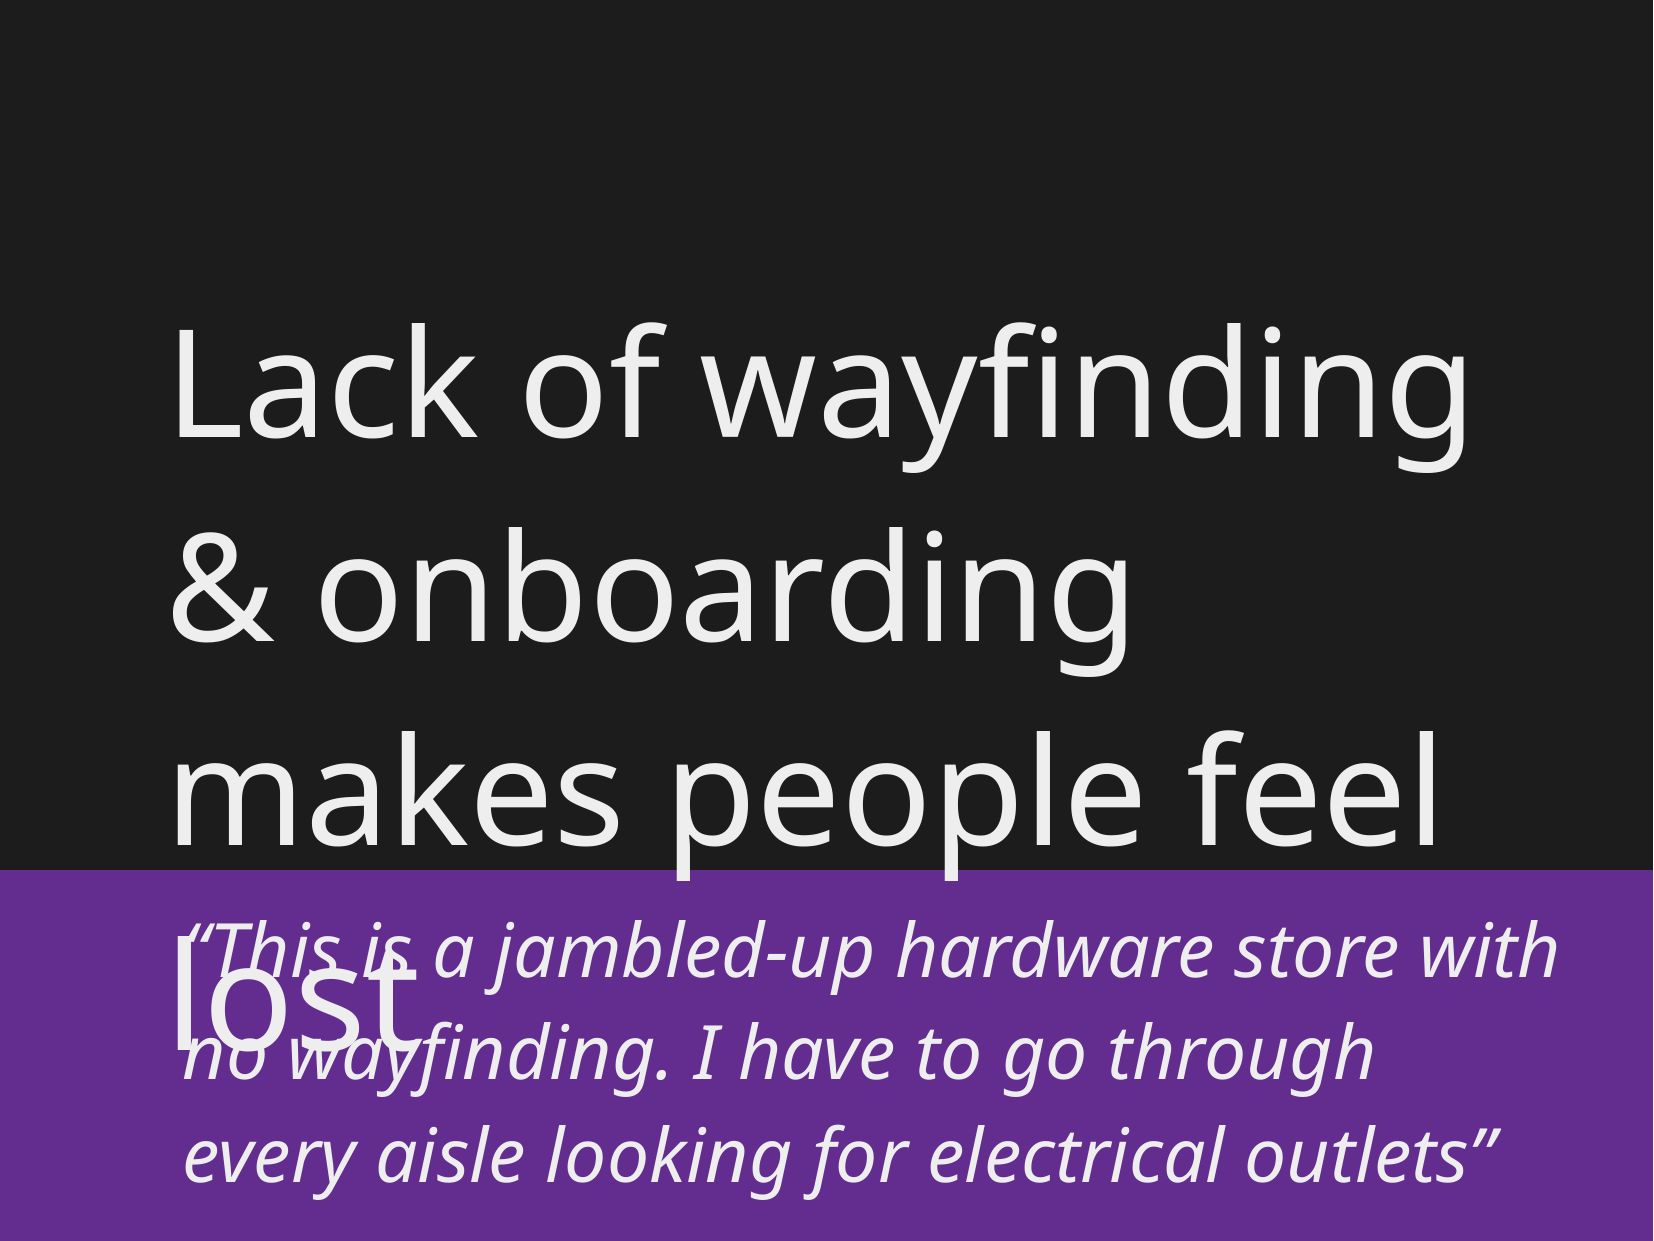

# Lack of wayfinding & onboarding makes people feel lost
“This is a jambled-up hardware store with no wayfinding. I have to go through every aisle looking for electrical outlets”